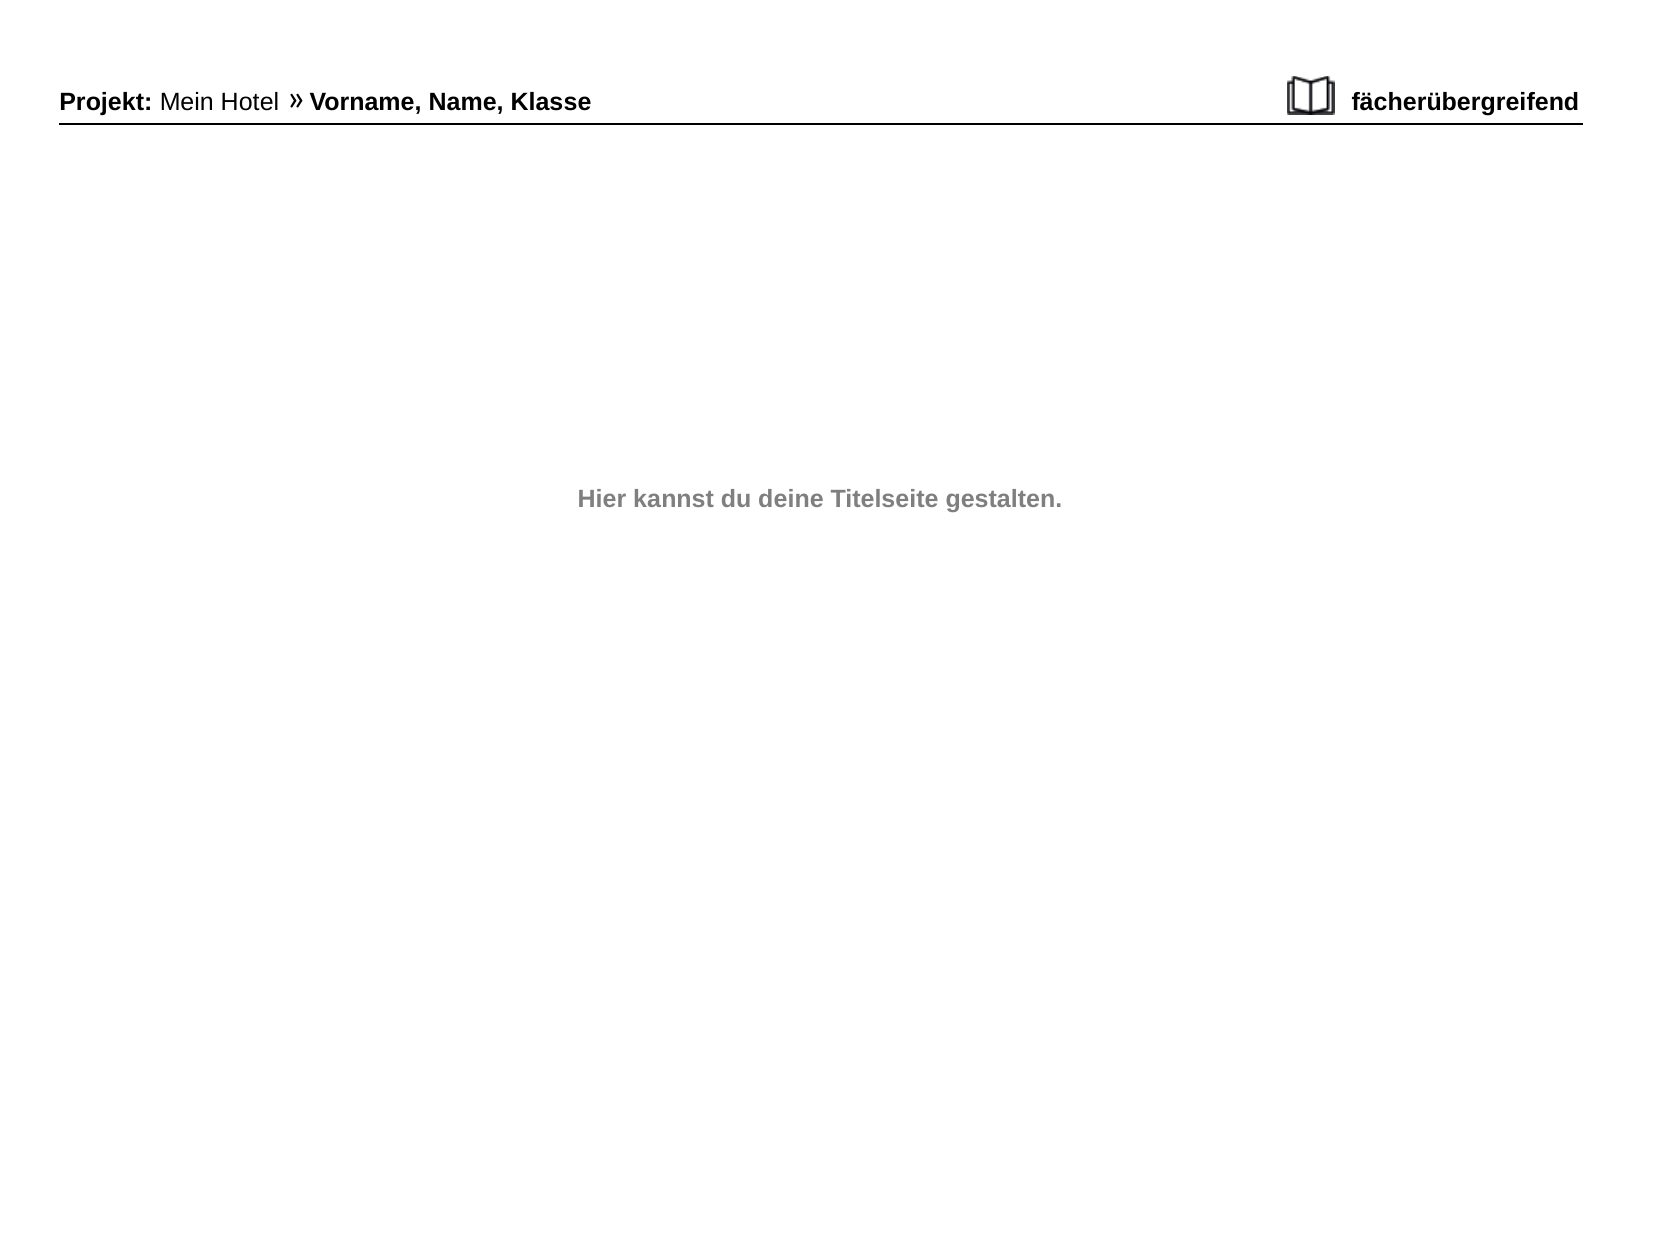

# Projekt: Mein Hotel » Vorname, Name, Klasse						 fächerübergreifend
Hier kannst du deine Titelseite gestalten.